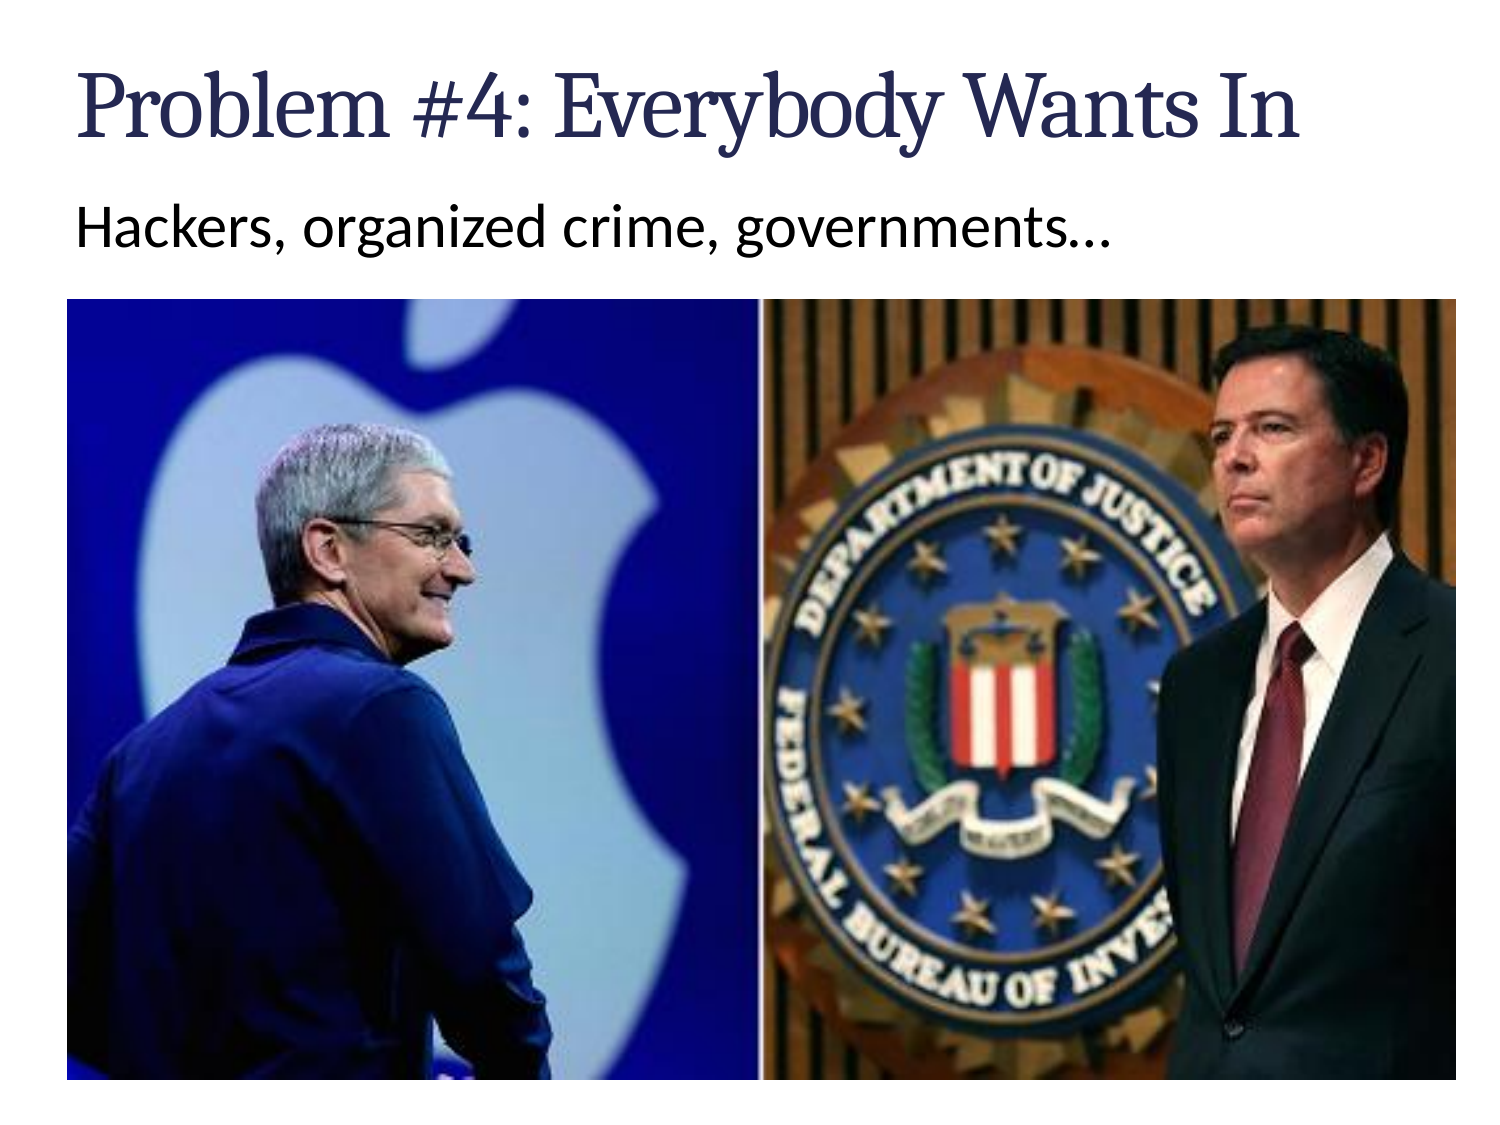

# Problem #4: Everybody Wants In
Hackers, organized crime, governments…